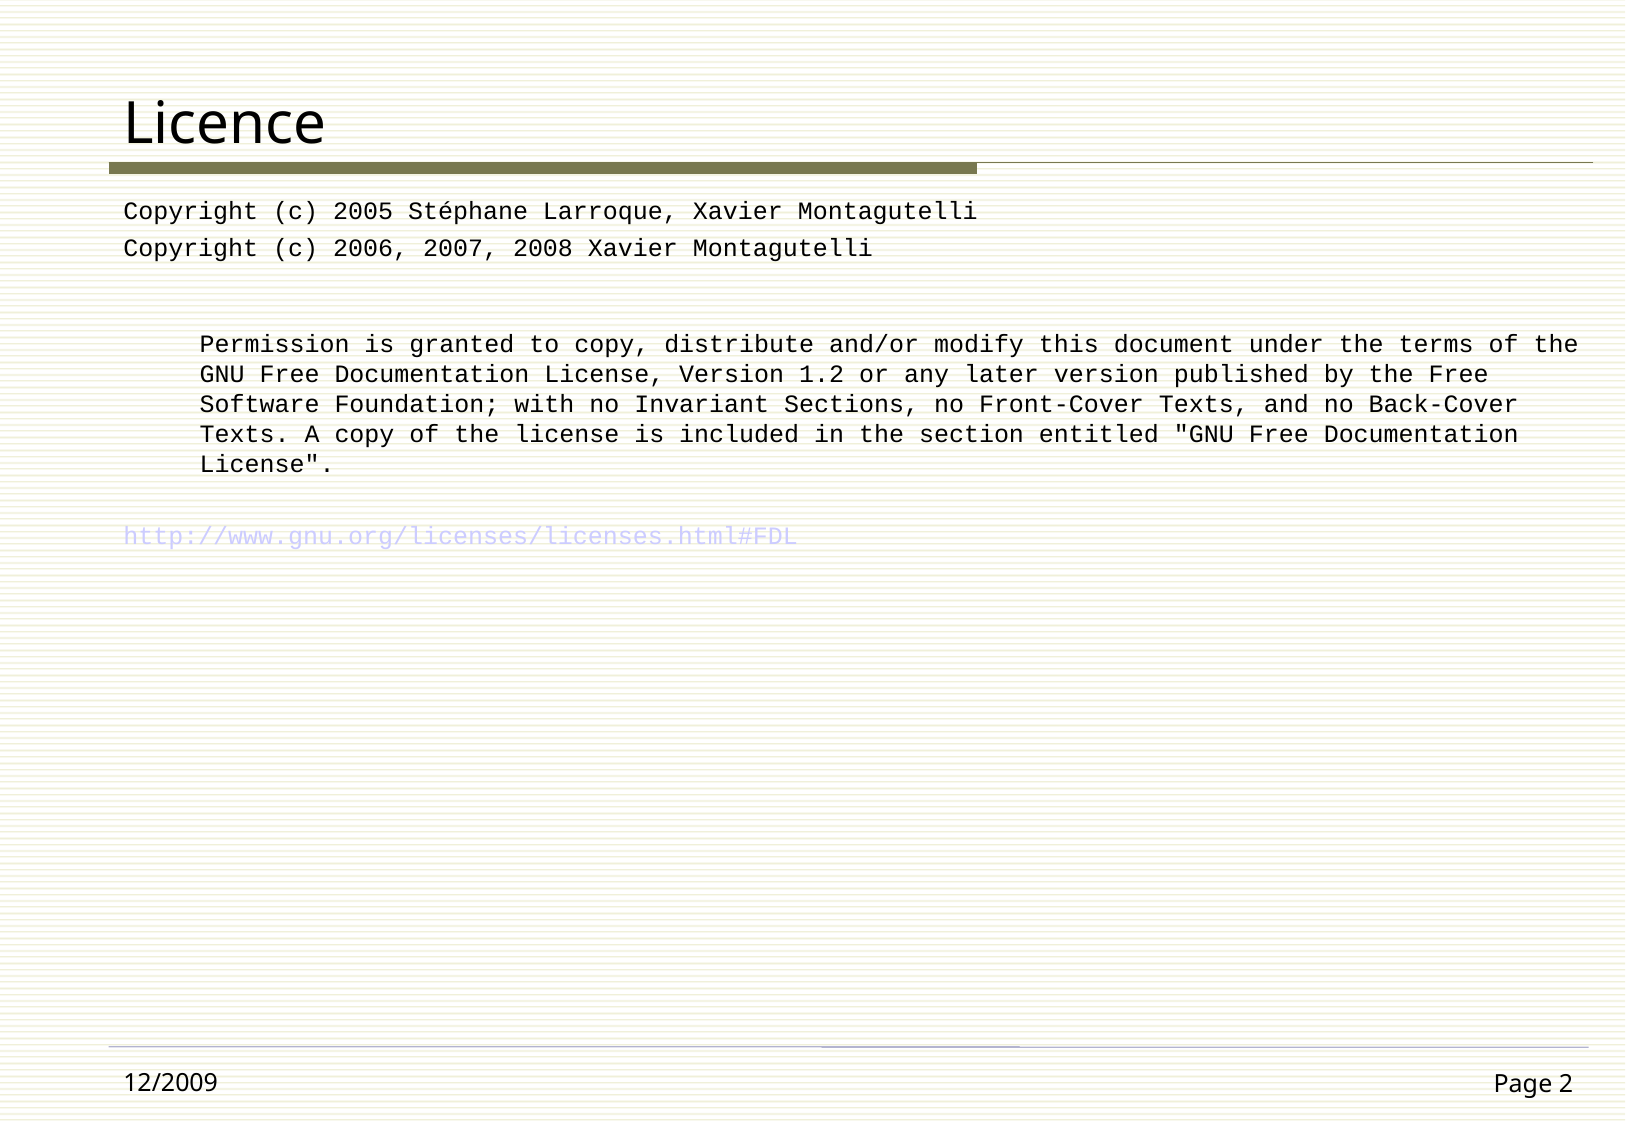

# Licence
Copyright (c) 2005 Stéphane Larroque, Xavier Montagutelli
Copyright (c) 2006, 2007, 2008 Xavier Montagutelli
Permission is granted to copy, distribute and/or modify this document under the terms of the GNU Free Documentation License, Version 1.2 or any later version published by the Free Software Foundation; with no Invariant Sections, no Front-Cover Texts, and no Back-Cover Texts. A copy of the license is included in the section entitled "GNU Free Documentation License".
http://www.gnu.org/licenses/licenses.html#FDL
2